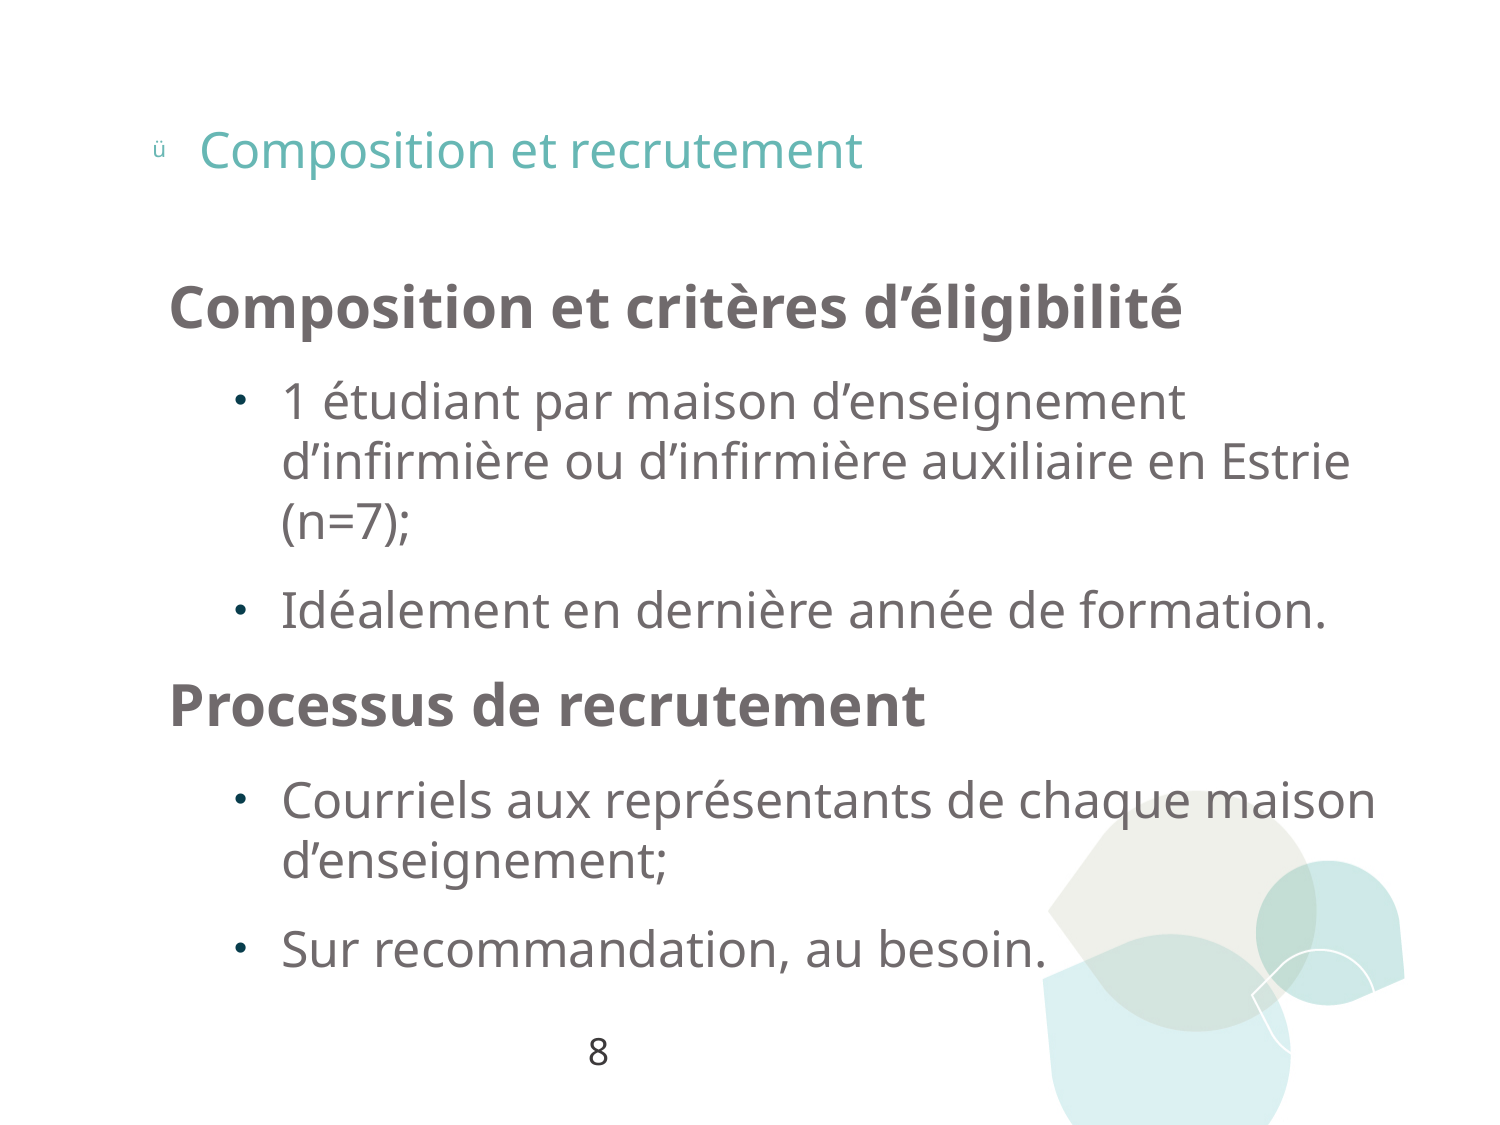

# Composition et recrutement
Composition et critères d’éligibilité
1 étudiant par maison d’enseignement d’infirmière ou d’infirmière auxiliaire en Estrie (n=7);
Idéalement en dernière année de formation.
Processus de recrutement
Courriels aux représentants de chaque maison d’enseignement;
Sur recommandation, au besoin.